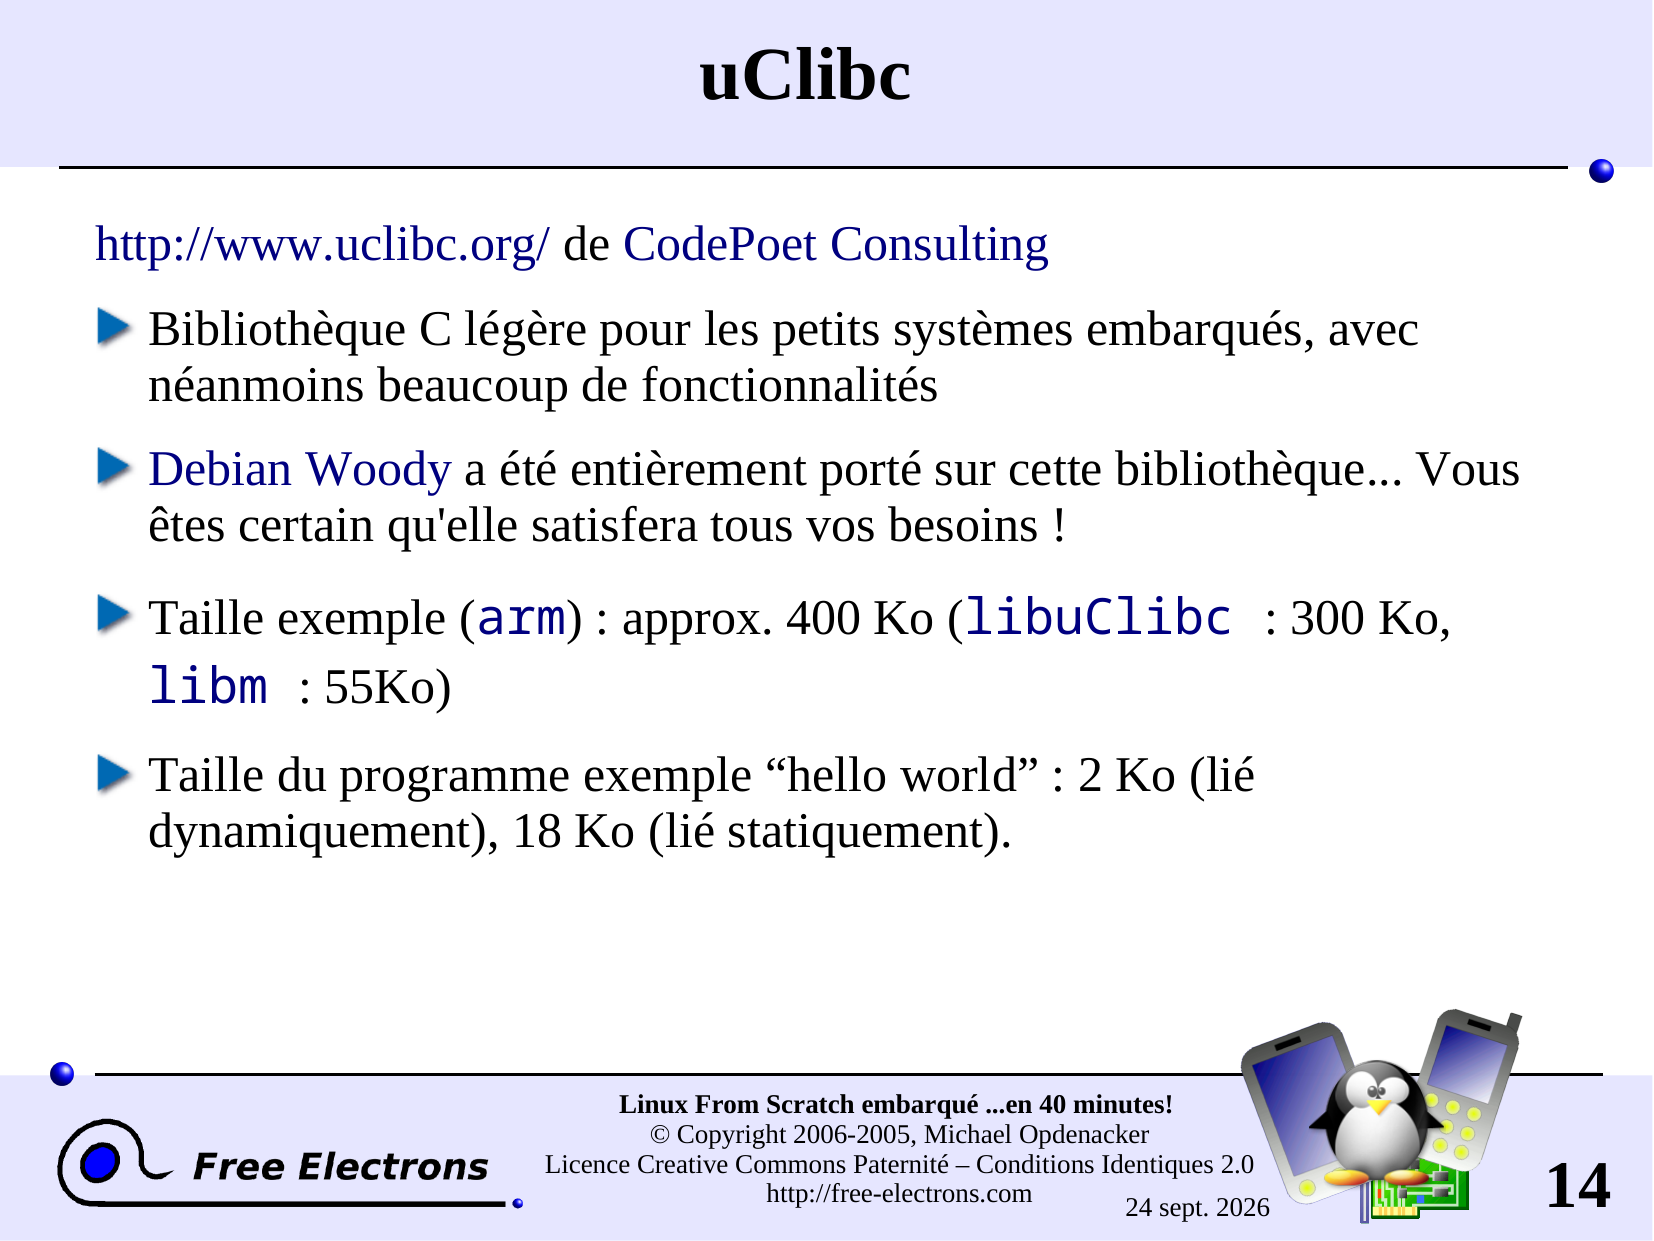

# uClibc
http://www.uclibc.org/ de CodePoet Consulting
Bibliothèque C légère pour les petits systèmes embarqués, avec néanmoins beaucoup de fonctionnalités
Debian Woody a été entièrement porté sur cette bibliothèque... Vous êtes certain qu'elle satisfera tous vos besoins !
Taille exemple (arm) : approx. 400 Ko (libuClibc : 300 Ko, libm : 55Ko)
Taille du programme exemple “hello world” : 2 Ko (lié dynamiquement), 18 Ko (lié statiquement).